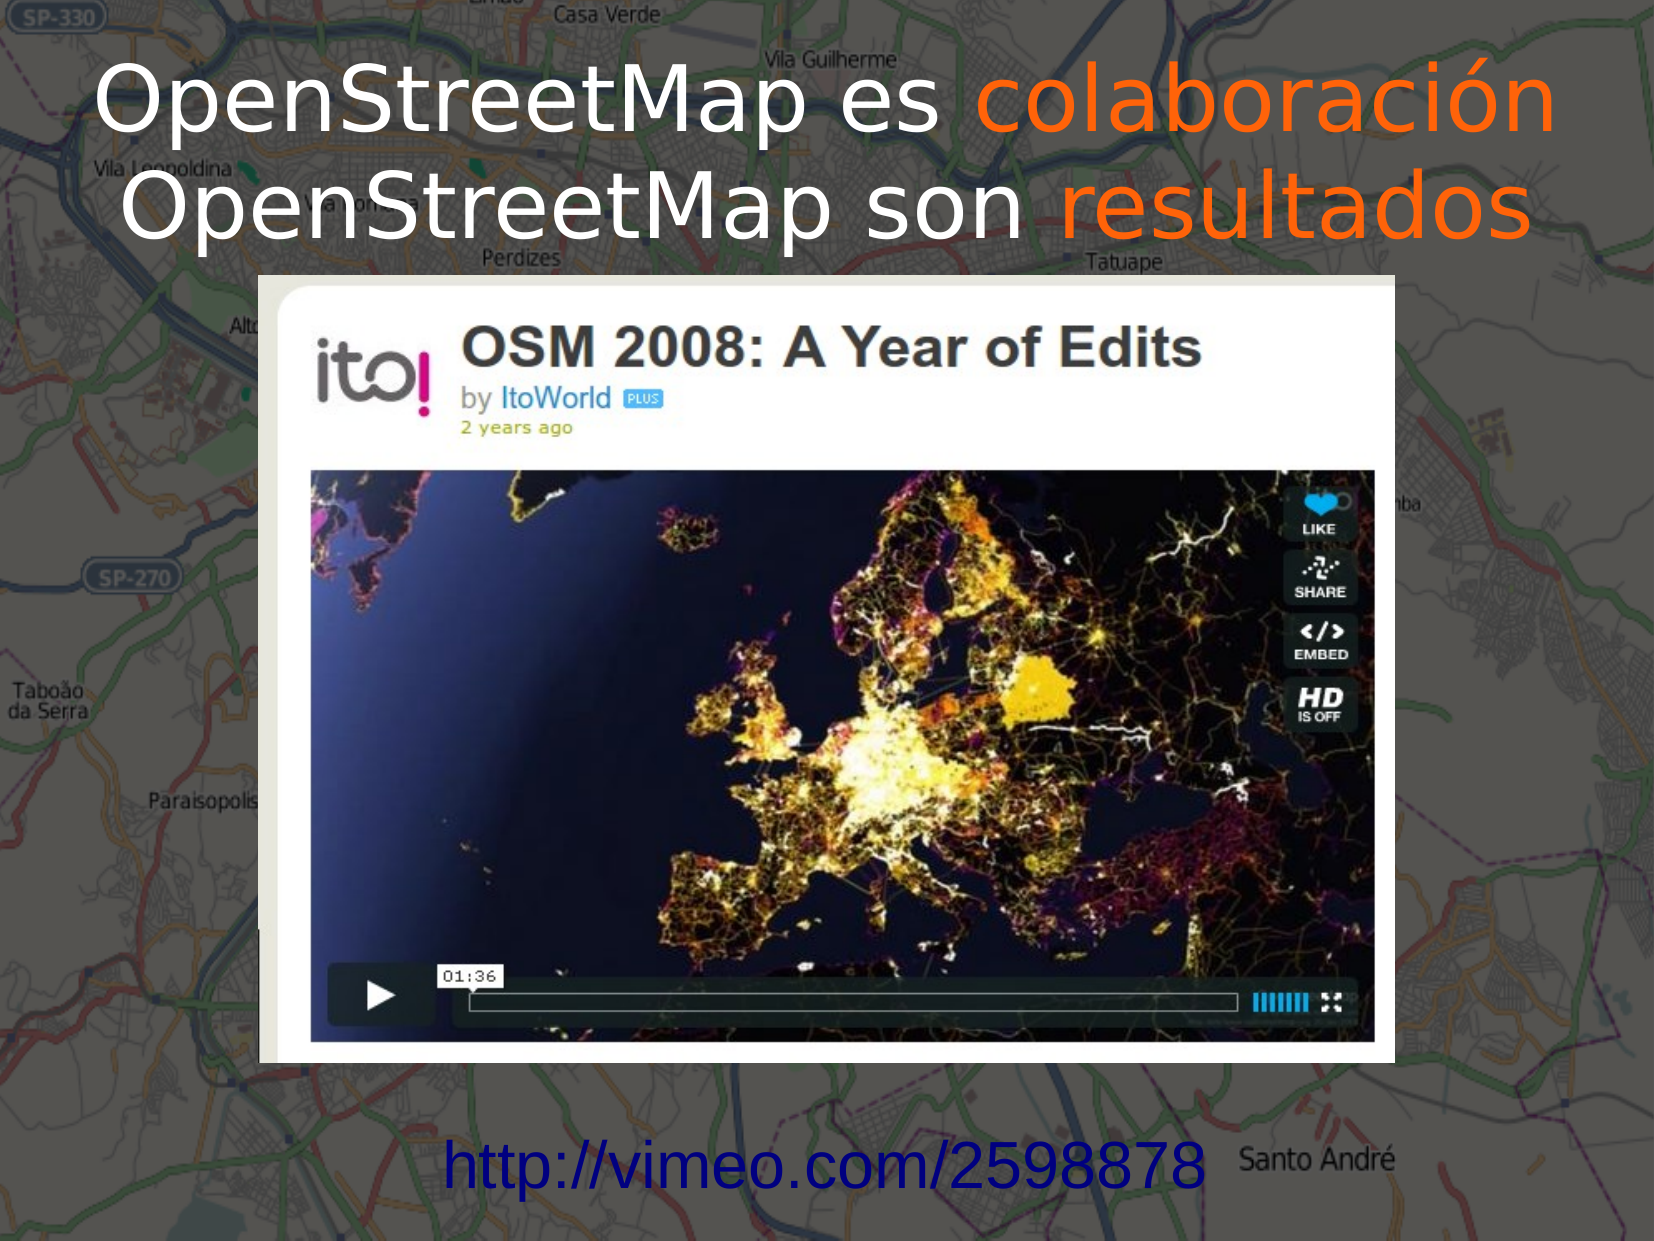

# OpenStreetMap es colaboración OpenStreetMap son resultados
http://vimeo.com/2598878